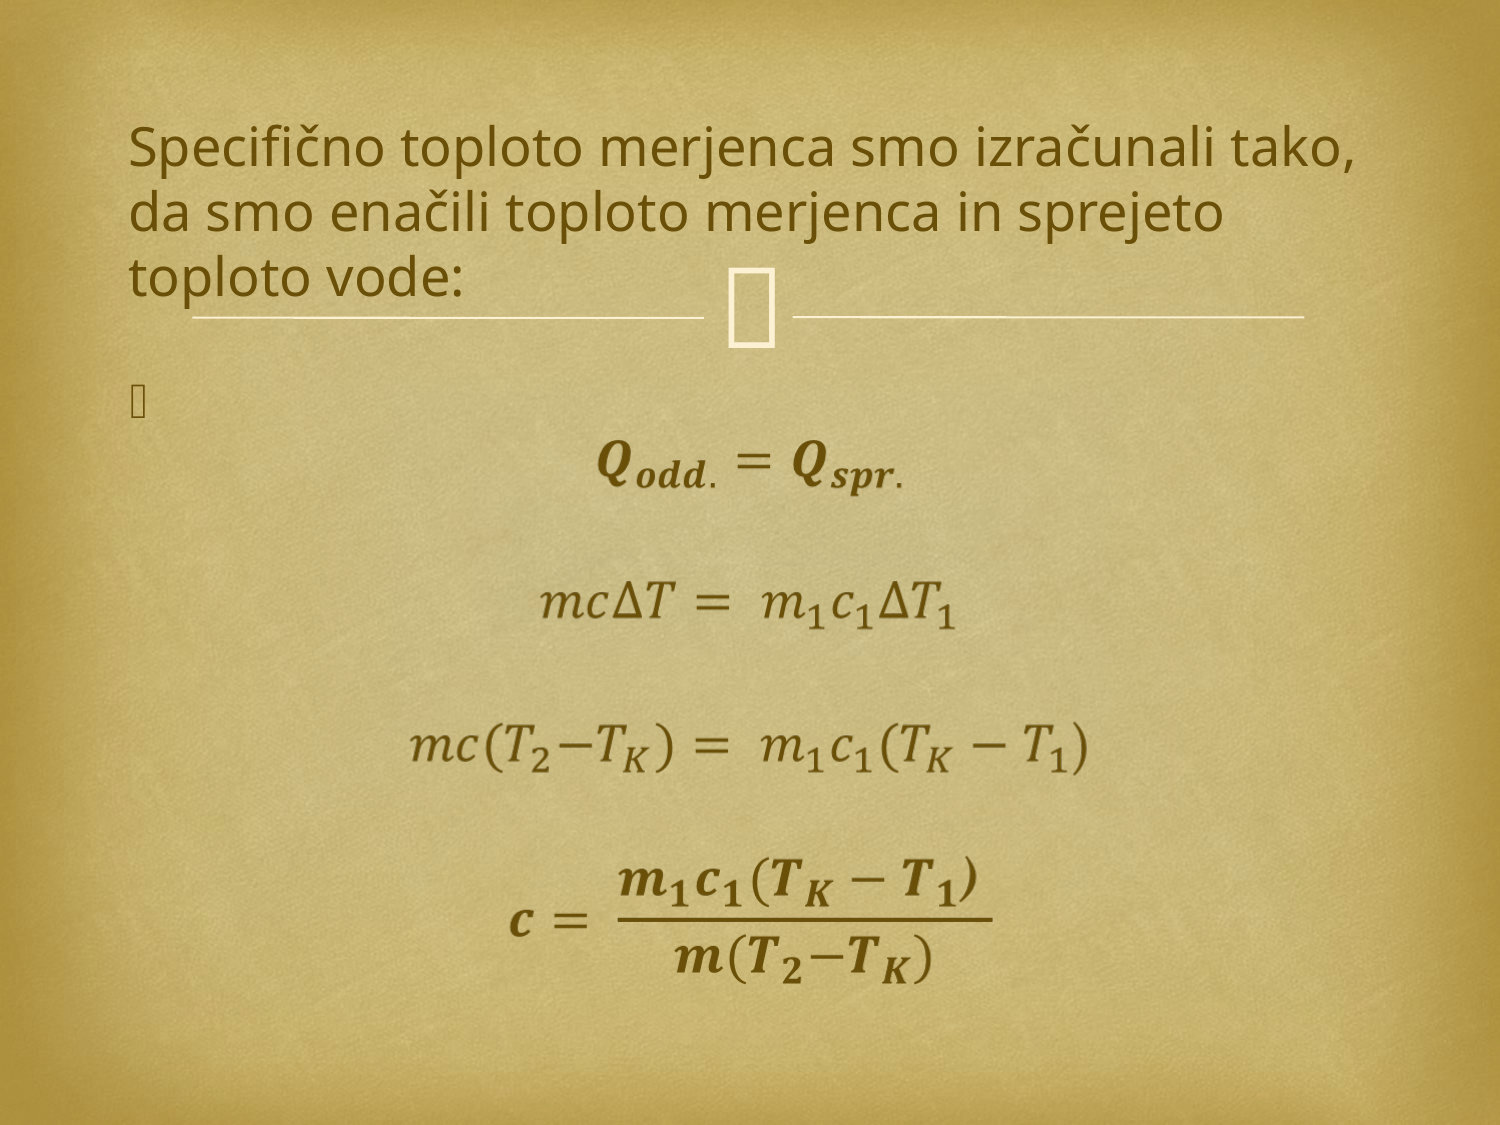

Specifično toploto merjenca smo izračunali tako, da smo enačili toploto merjenca in sprejeto toploto vode:
#